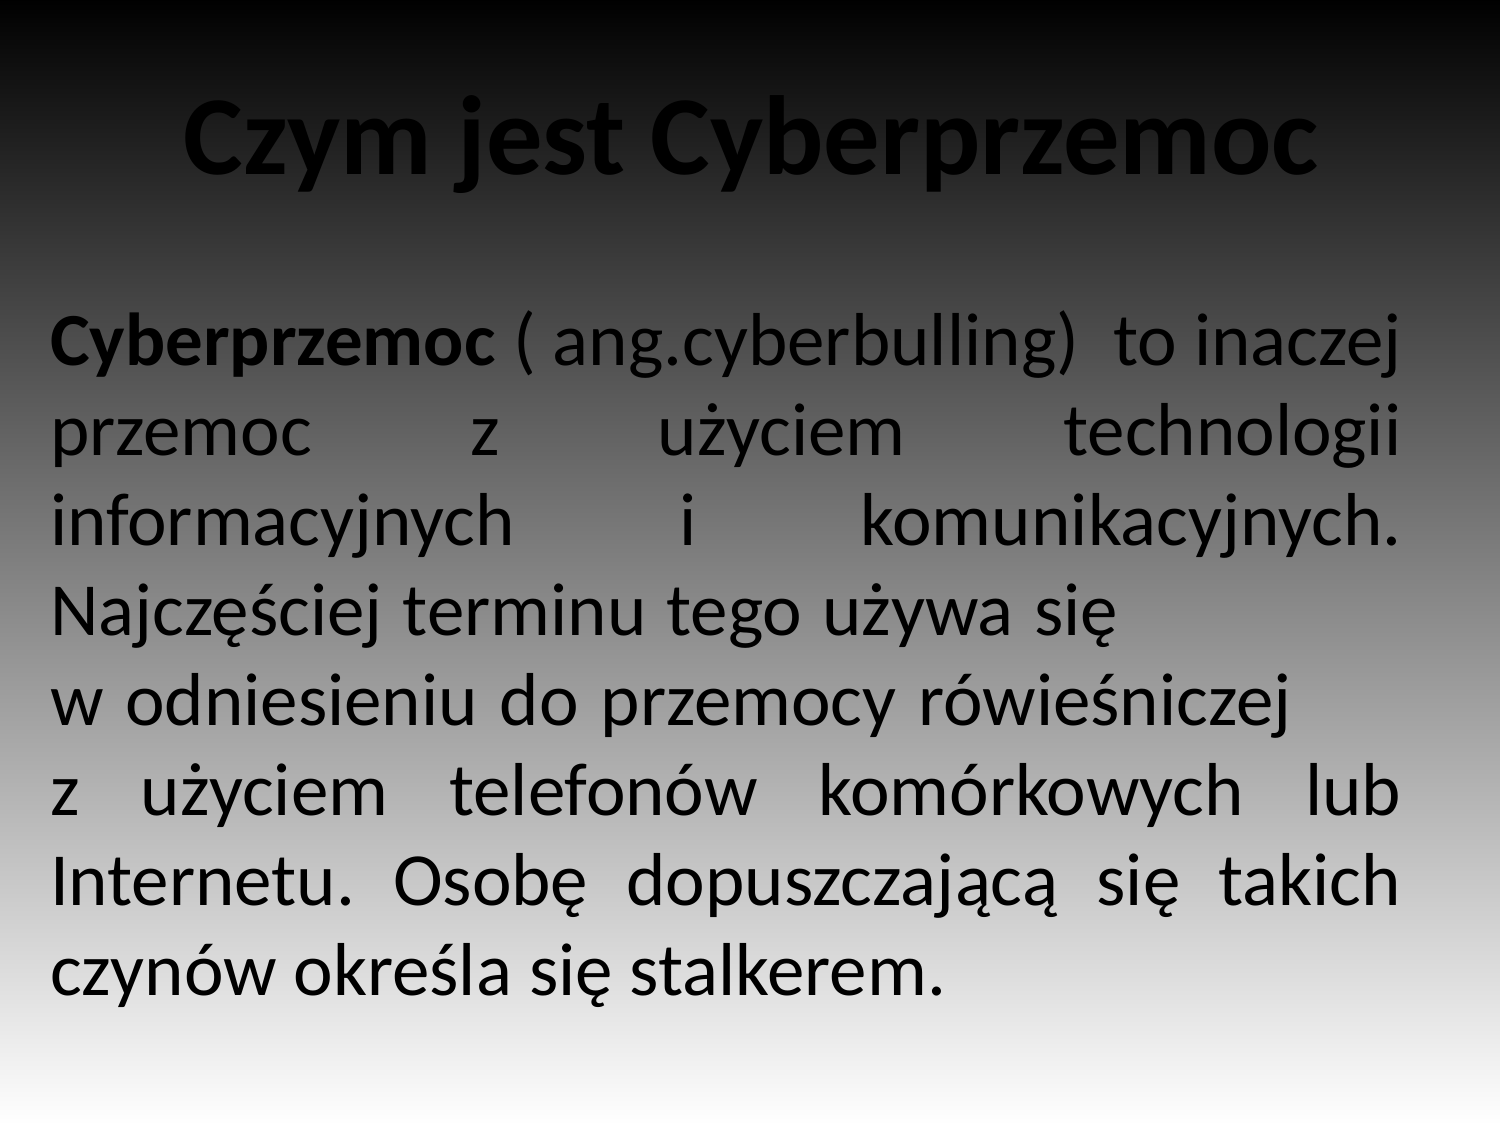

Czym jest Cyberprzemoc
# Cyberprzemoc ( ang.cyberbulling) to inaczej przemoc z użyciem technologii informacyjnych i komunikacyjnych. Najczęściej terminu tego używa się w odniesieniu do przemocy rówieśniczej z użyciem telefonów komórkowych lub Internetu. Osobę dopuszczającą się takich czynów określa się stalkerem.